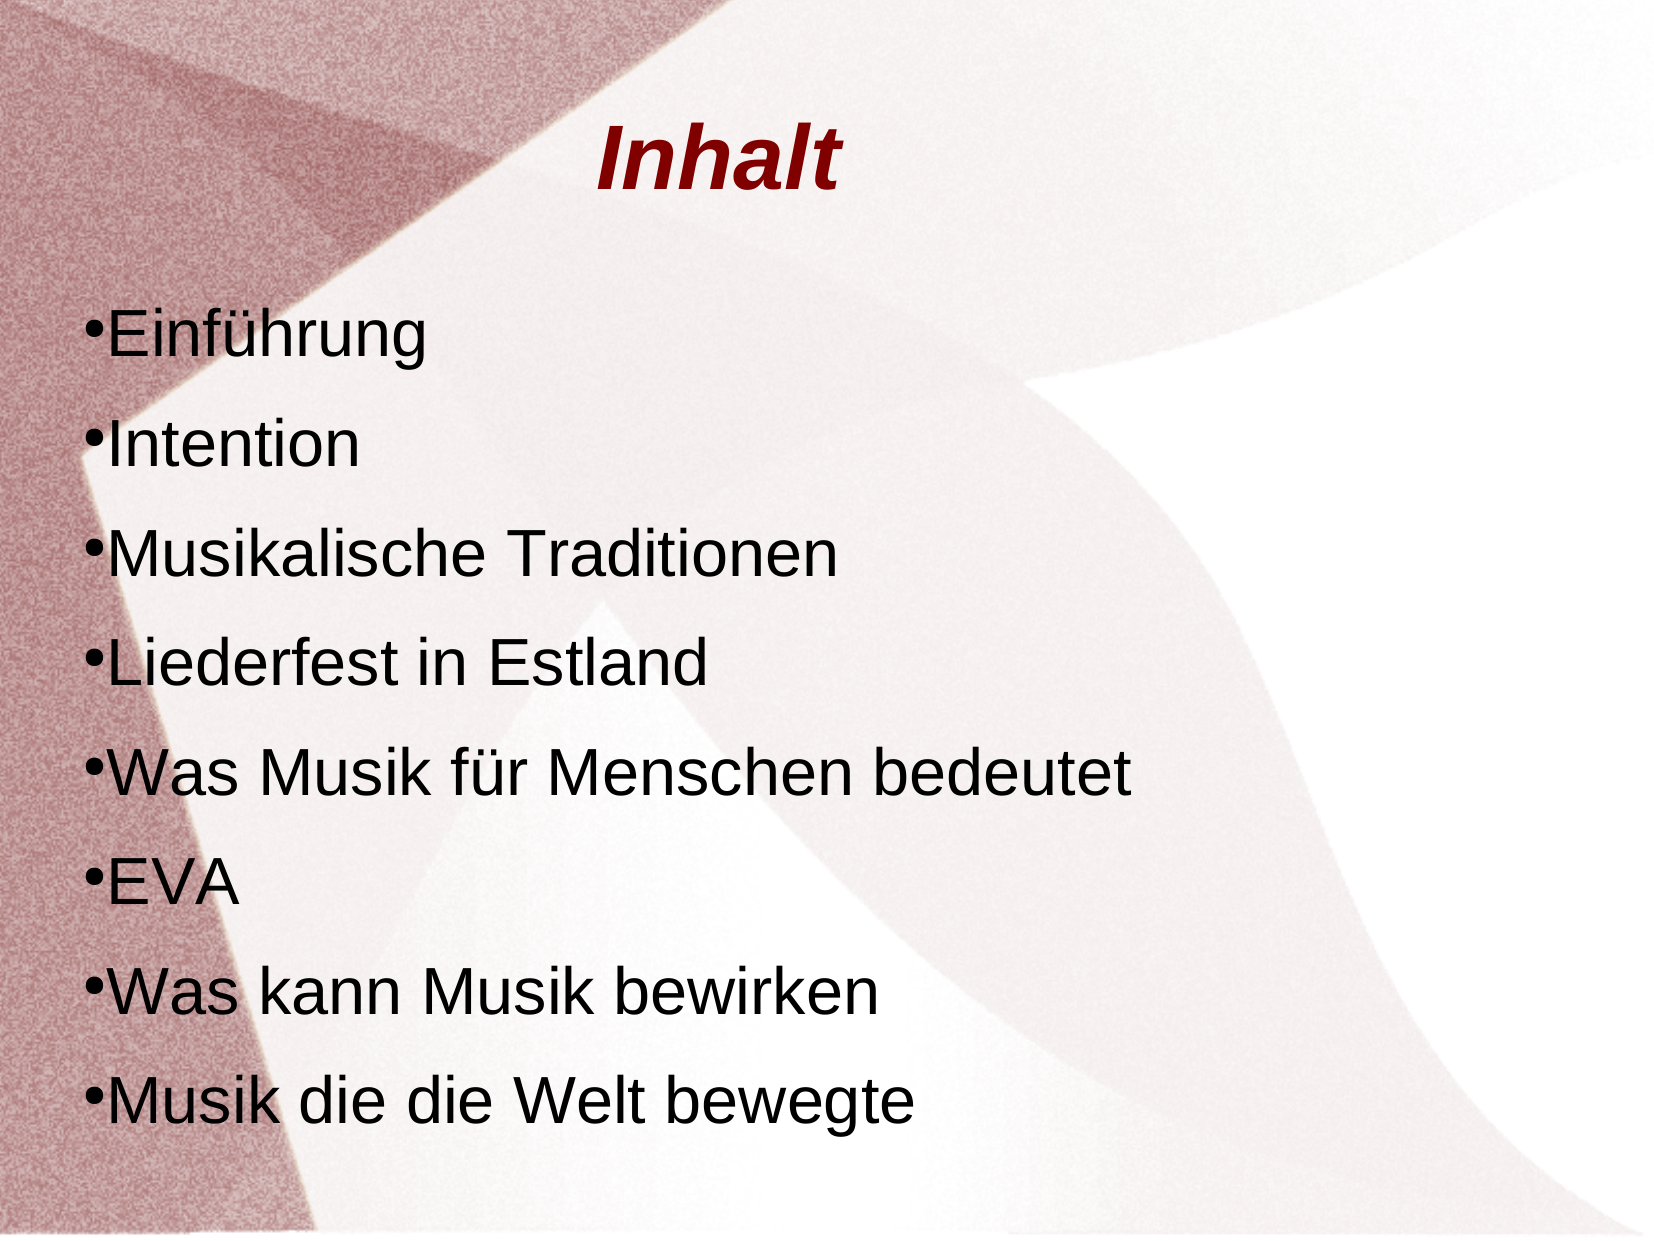

# Inhalt
Einführung
Intention
Musikalische Traditionen
Liederfest in Estland
Was Musik für Menschen bedeutet
EVA
Was kann Musik bewirken
Musik die die Welt bewegte